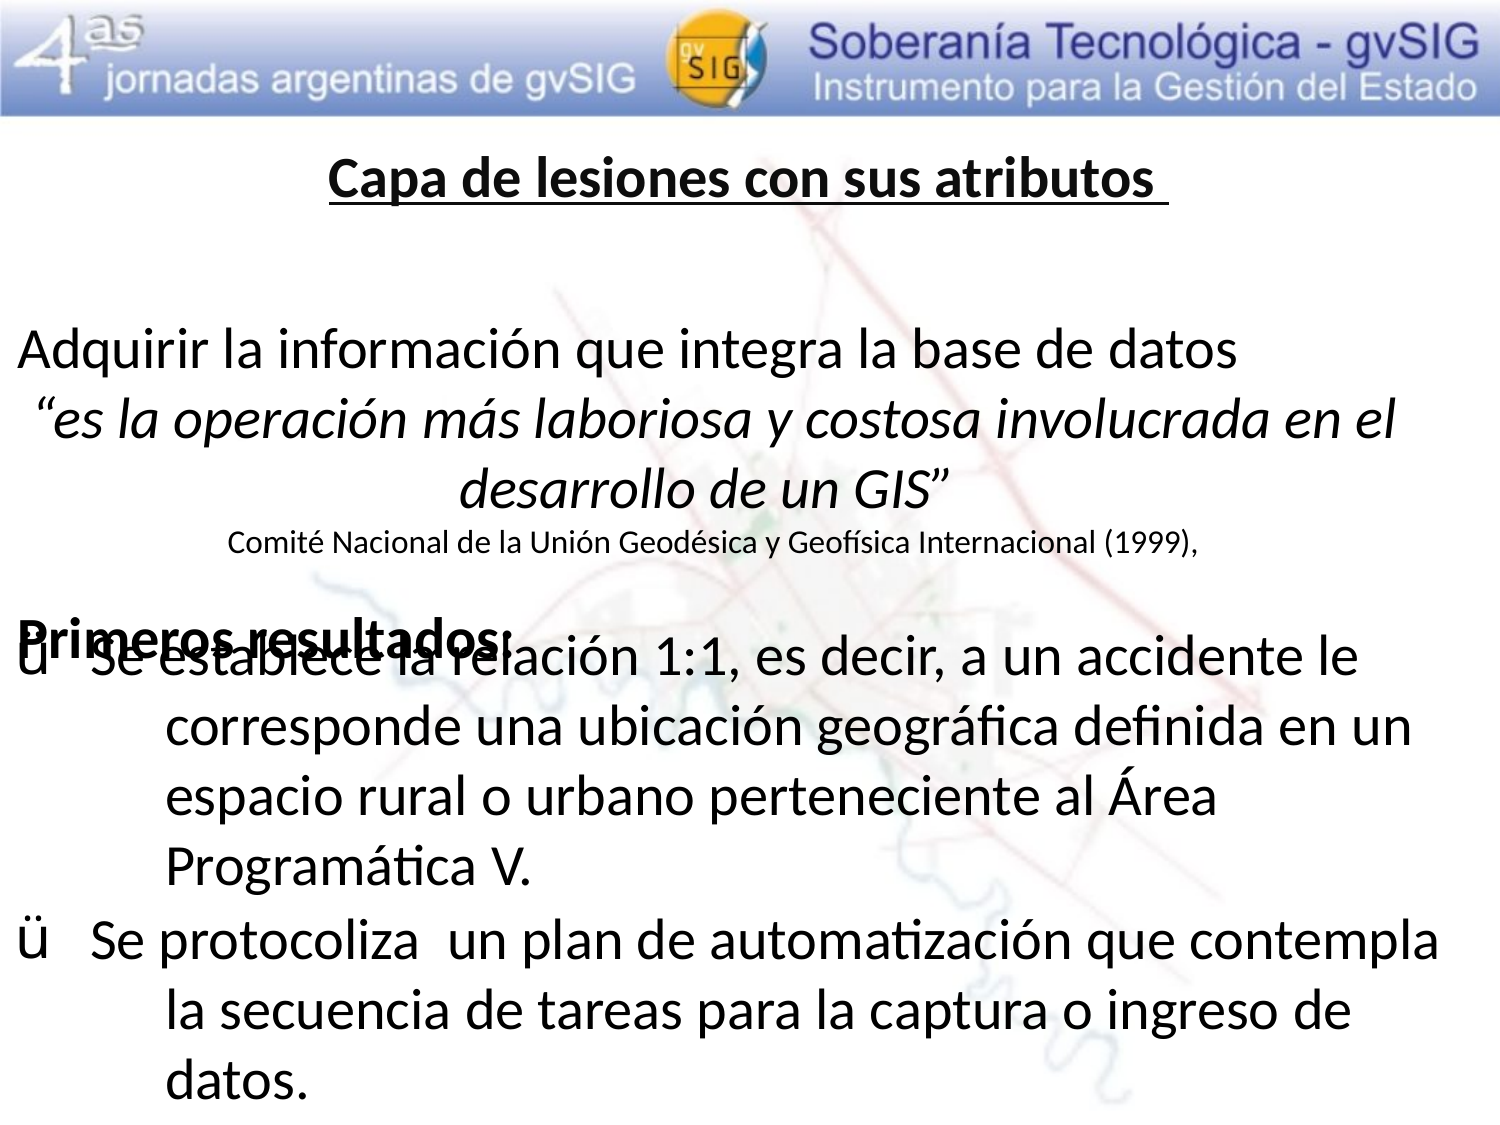

Capa de lesiones con sus atributos
Adquirir la información que integra la base de datos “es la operación más laboriosa y costosa involucrada en el desarrollo de un GIS”
Comité Nacional de la Unión Geodésica y Geofísica Internacional (1999),
Primeros resultados:
# Se establece la relación 1:1, es decir, a un accidente le corresponde una ubicación geográfica definida en un espacio rural o urbano perteneciente al Área Programática V.
Se protocoliza un plan de automatización que contempla la secuencia de tareas para la captura o ingreso de datos.